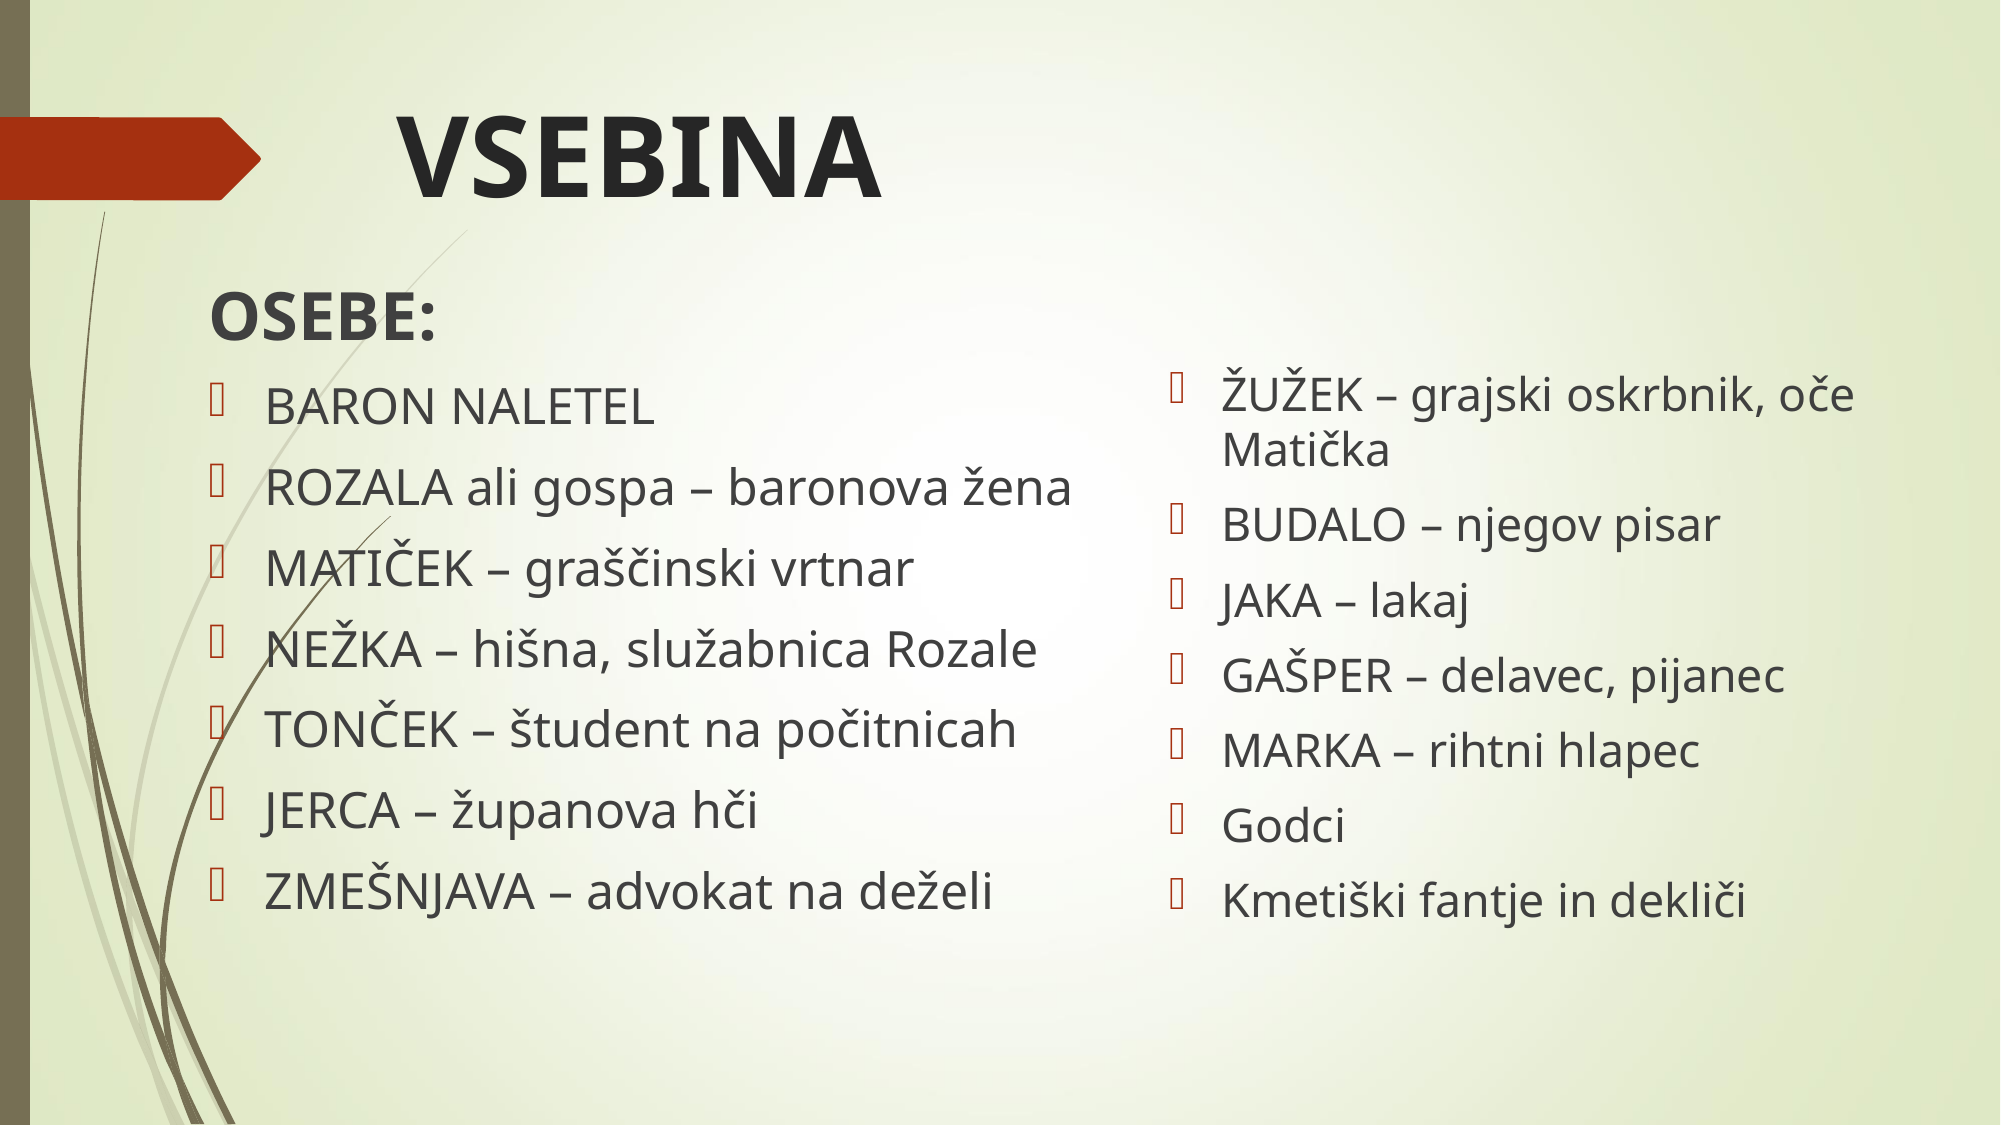

# VSEBINA
OSEBE:
BARON NALETEL
ROZALA ali gospa – baronova žena
MATIČEK – graščinski vrtnar
NEŽKA – hišna, služabnica Rozale
TONČEK – študent na počitnicah
JERCA – županova hči
ZMEŠNJAVA – advokat na deželi
ŽUŽEK – grajski oskrbnik, oče Matička
BUDALO – njegov pisar
JAKA – lakaj
GAŠPER – delavec, pijanec
MARKA – rihtni hlapec
Godci
Kmetiški fantje in dekliči